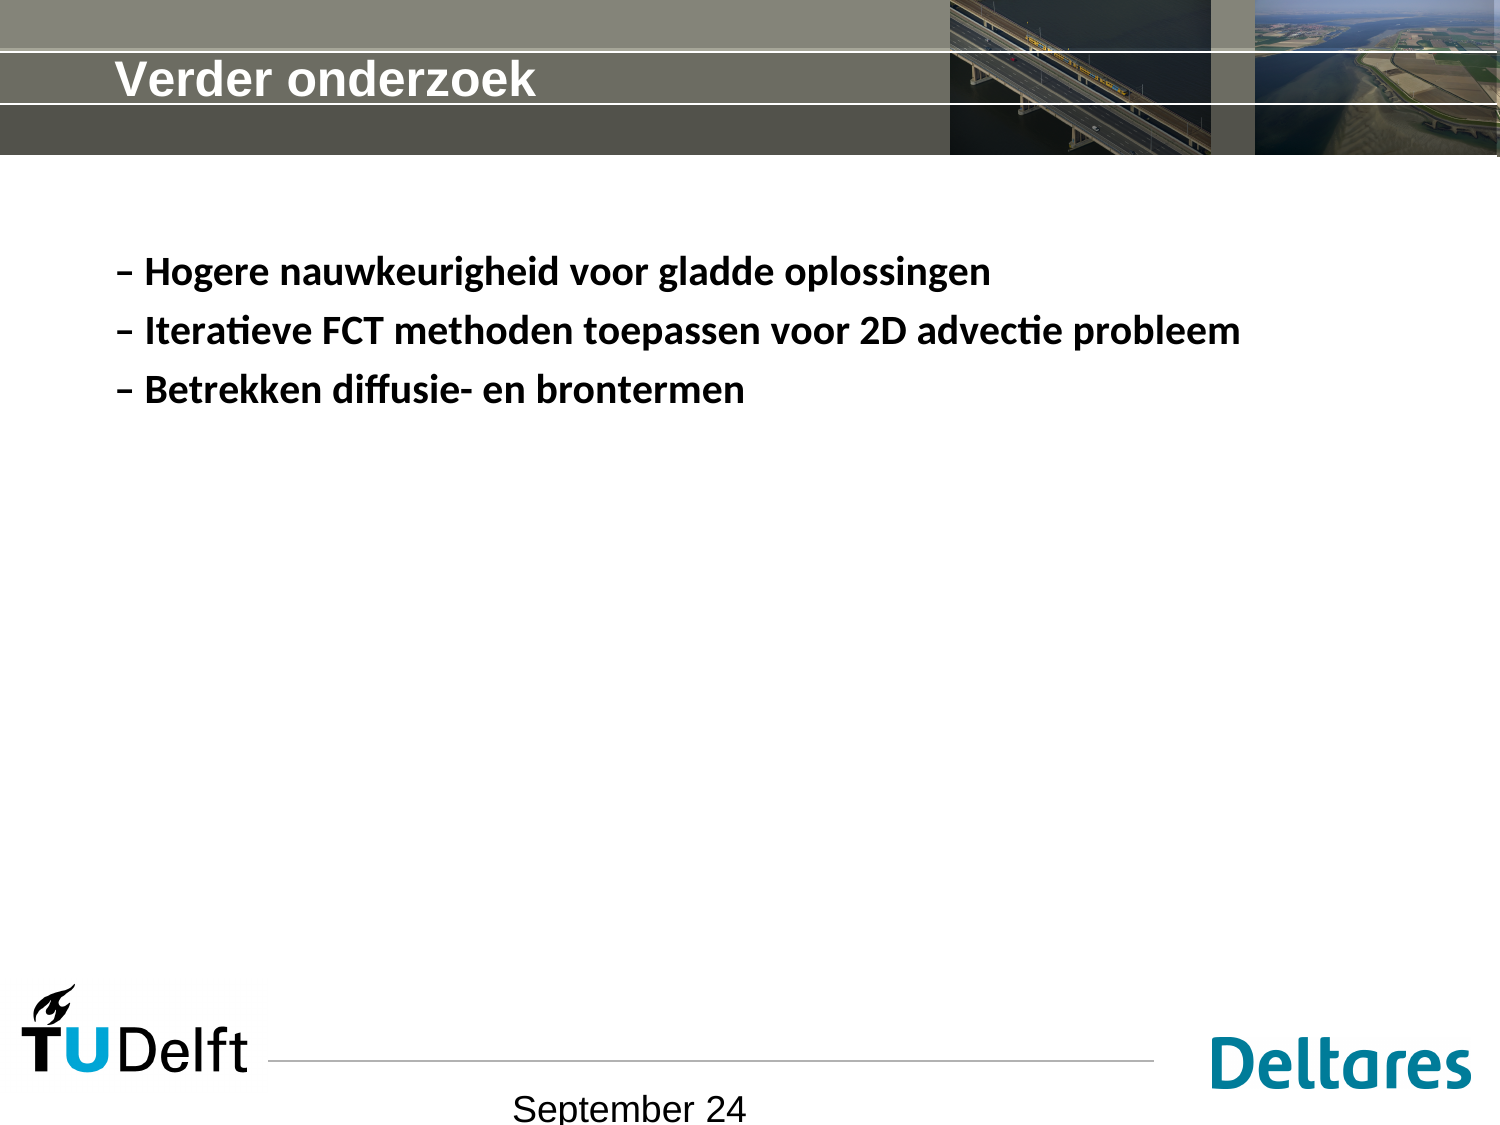

# Verder onderzoek
– Hogere nauwkeurigheid voor gladde oplossingen
– Iteratieve FCT methoden toepassen voor 2D advectie probleem
– Betrekken diffusie- en brontermen